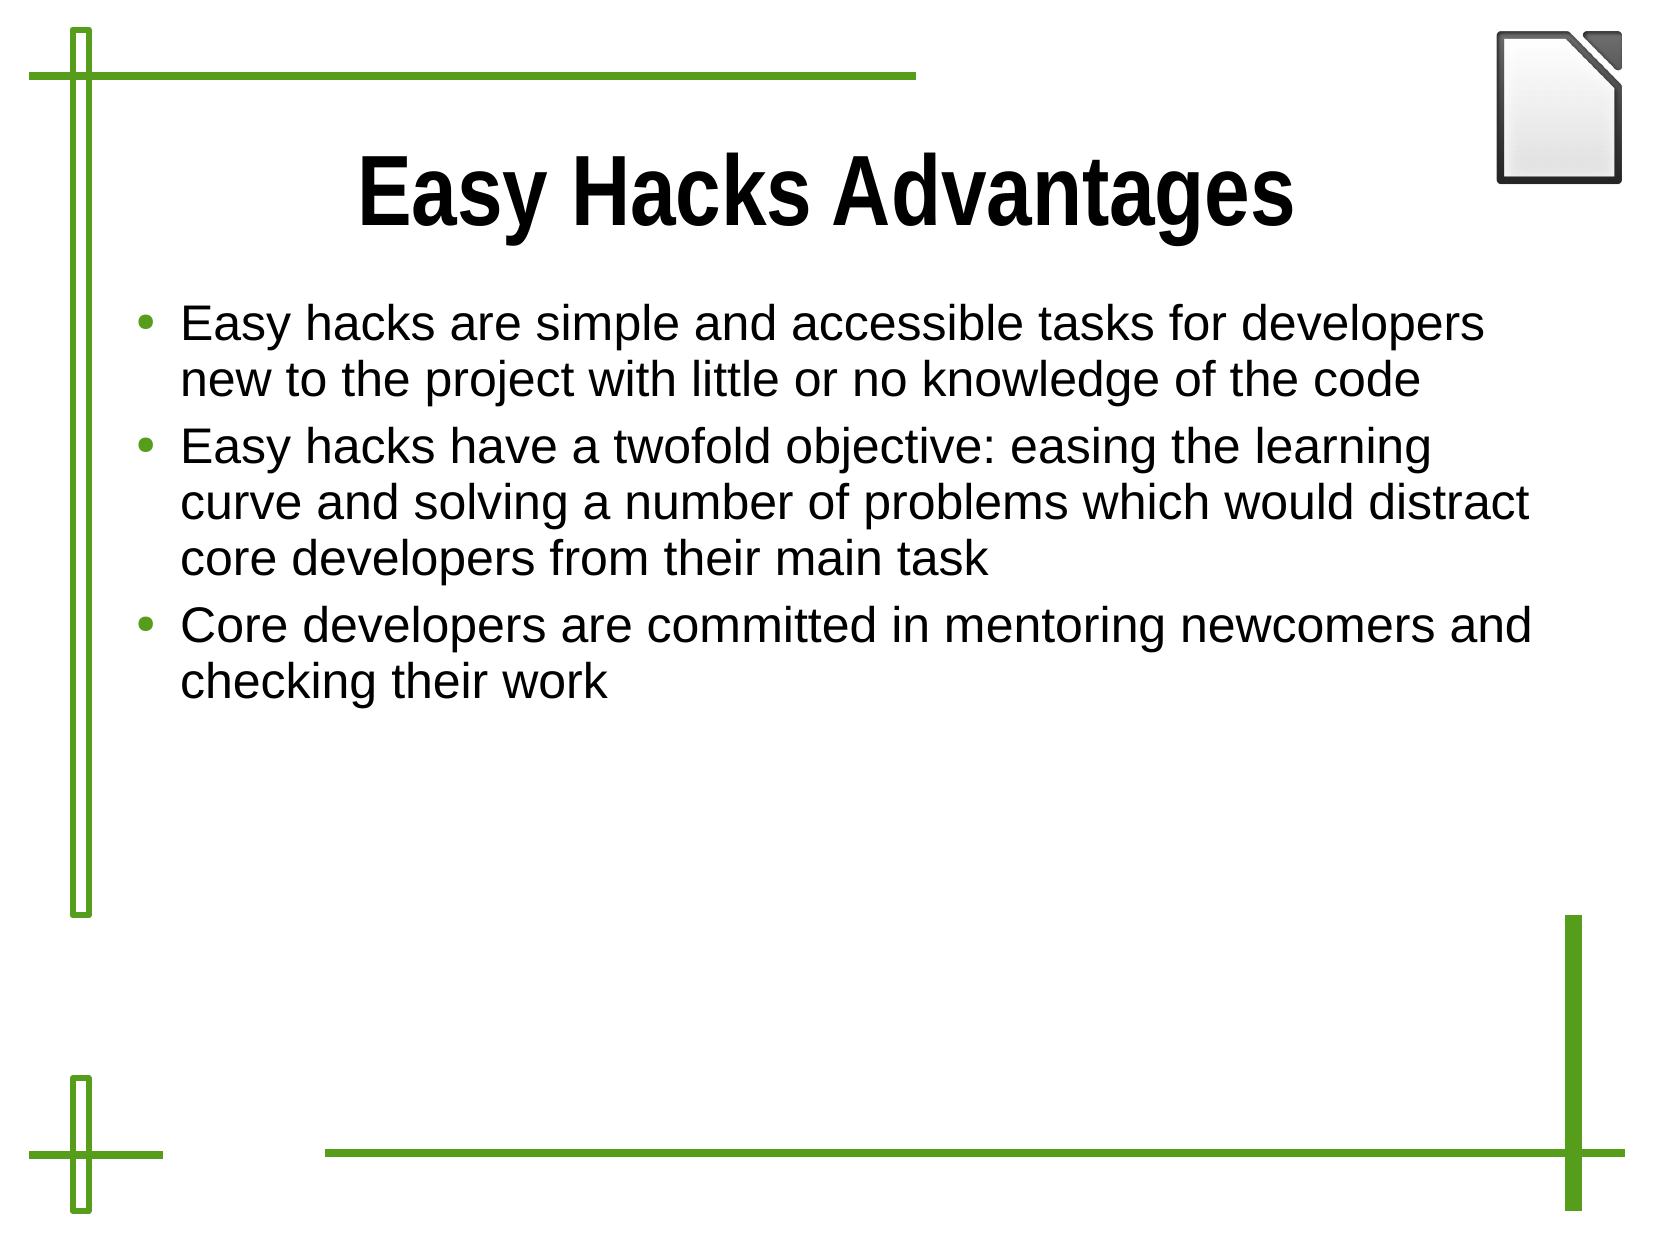

# Easy Hacks Advantages
Easy hacks are simple and accessible tasks for developers new to the project with little or no knowledge of the code
Easy hacks have a twofold objective: easing the learning curve and solving a number of problems which would distract core developers from their main task
Core developers are committed in mentoring newcomers and checking their work